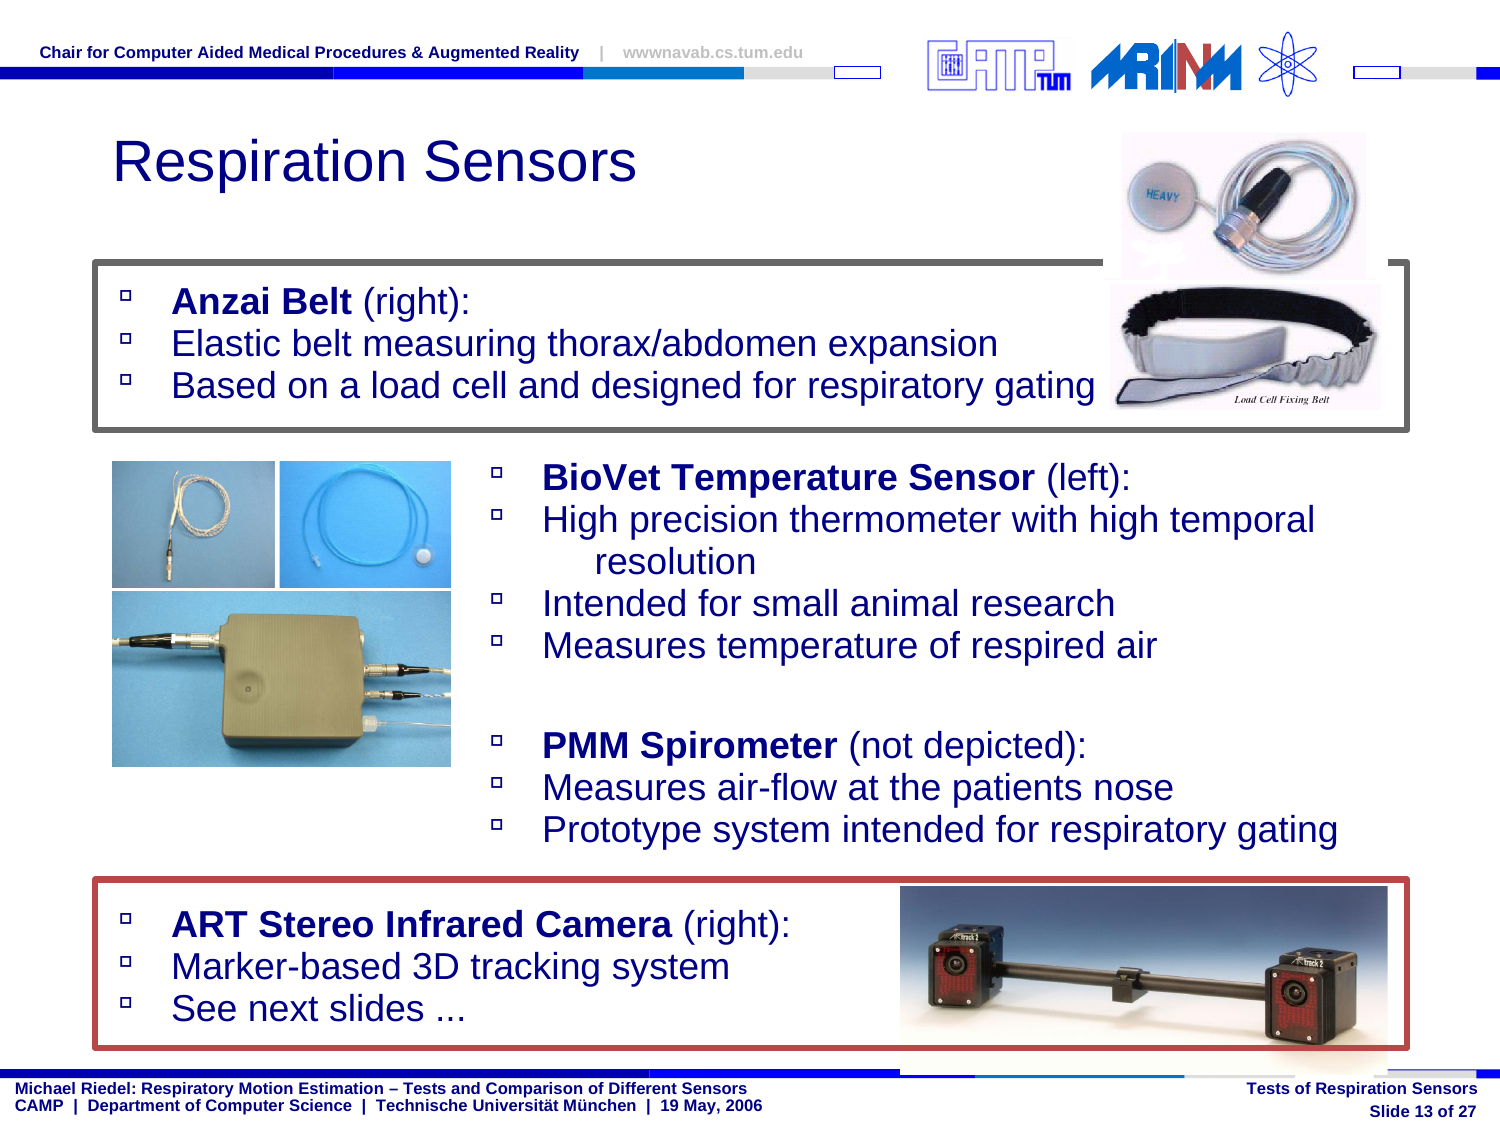

# Respiration Sensors
Anzai Belt (right):
Elastic belt measuring thorax/abdomen expansion
Based on a load cell and designed for respiratory gating
BioVet Temperature Sensor (left):
High precision thermometer with high temporal resolution
Intended for small animal research
Measures temperature of respired air
PMM Spirometer (not depicted):
Measures air-flow at the patients nose
Prototype system intended for respiratory gating
ART Stereo Infrared Camera (right):
Marker-based 3D tracking system
See next slides ...
Tests of Respiration Sensors